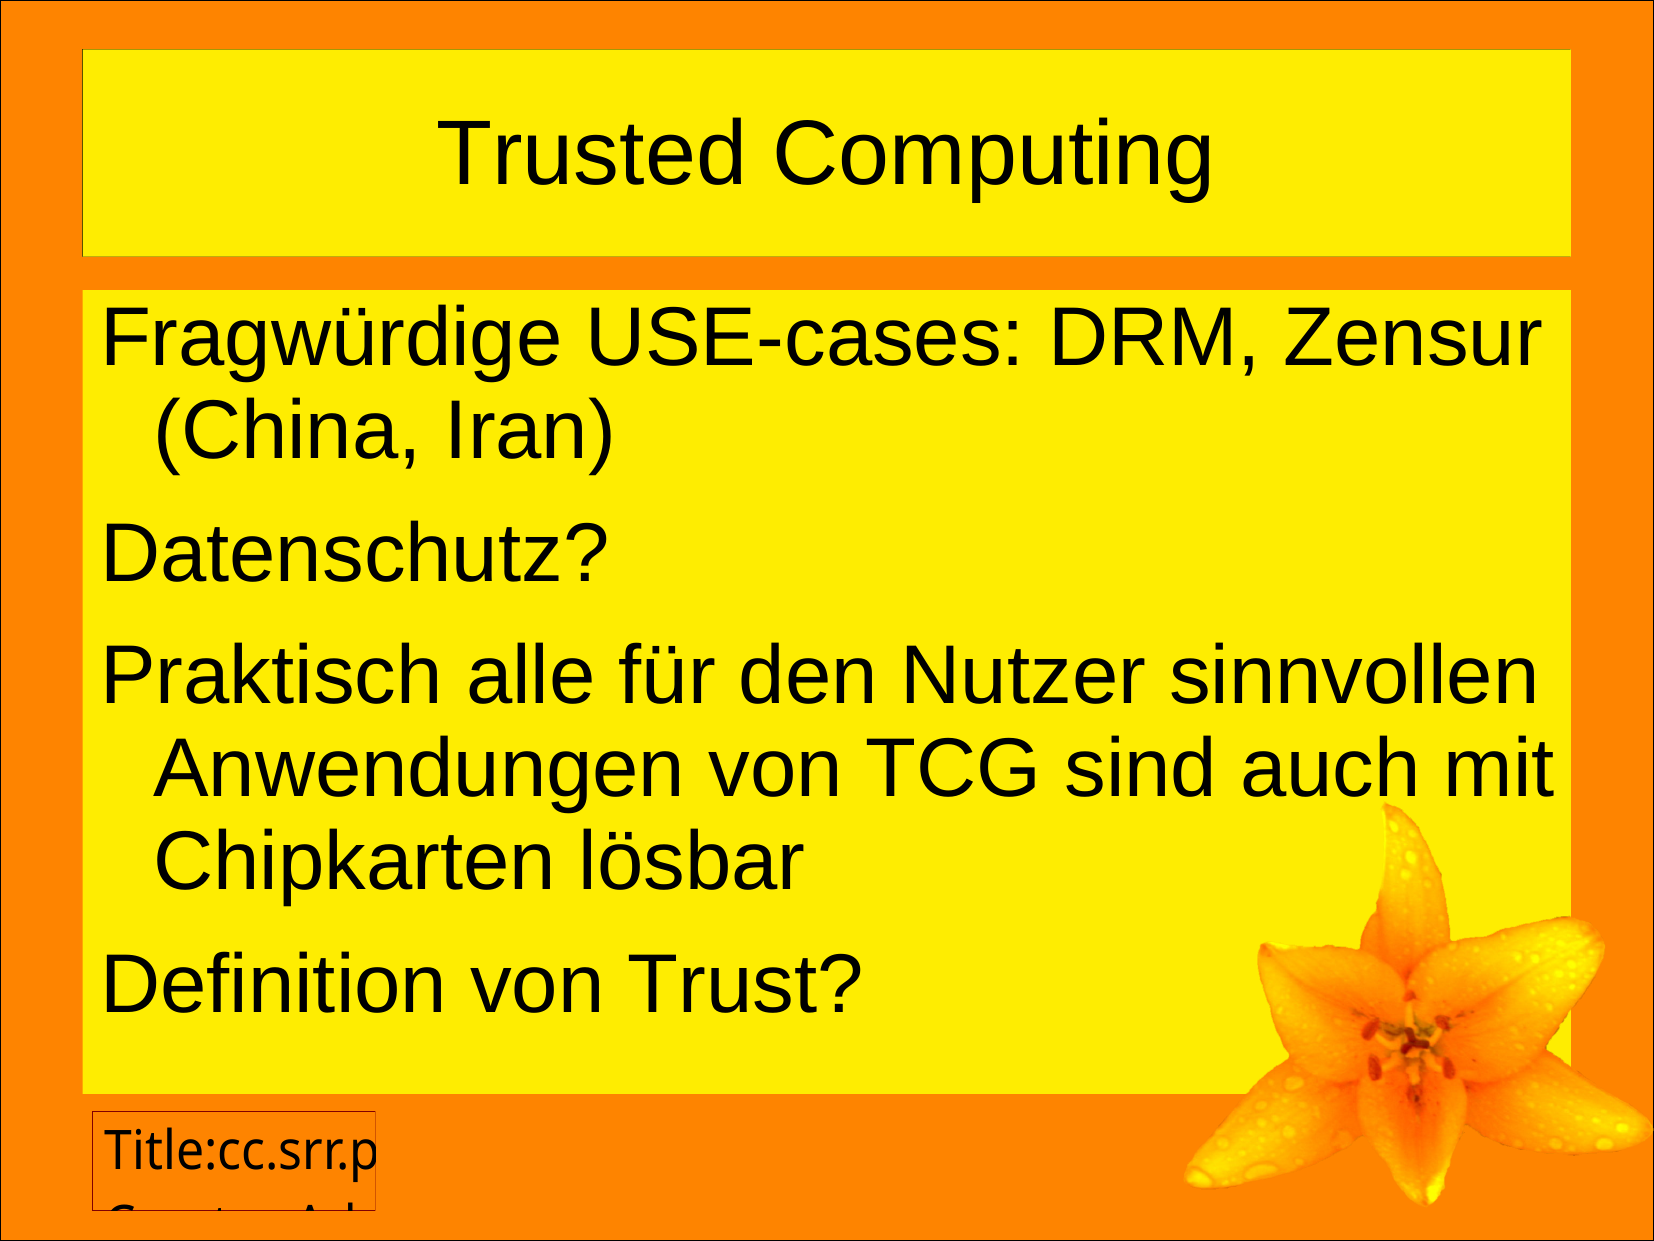

# Trusted Computing
Fragwürdige USE-cases: DRM, Zensur (China, Iran)
Datenschutz?
Praktisch alle für den Nutzer sinnvollen Anwendungen von TCG sind auch mit Chipkarten lösbar
Definition von Trust?